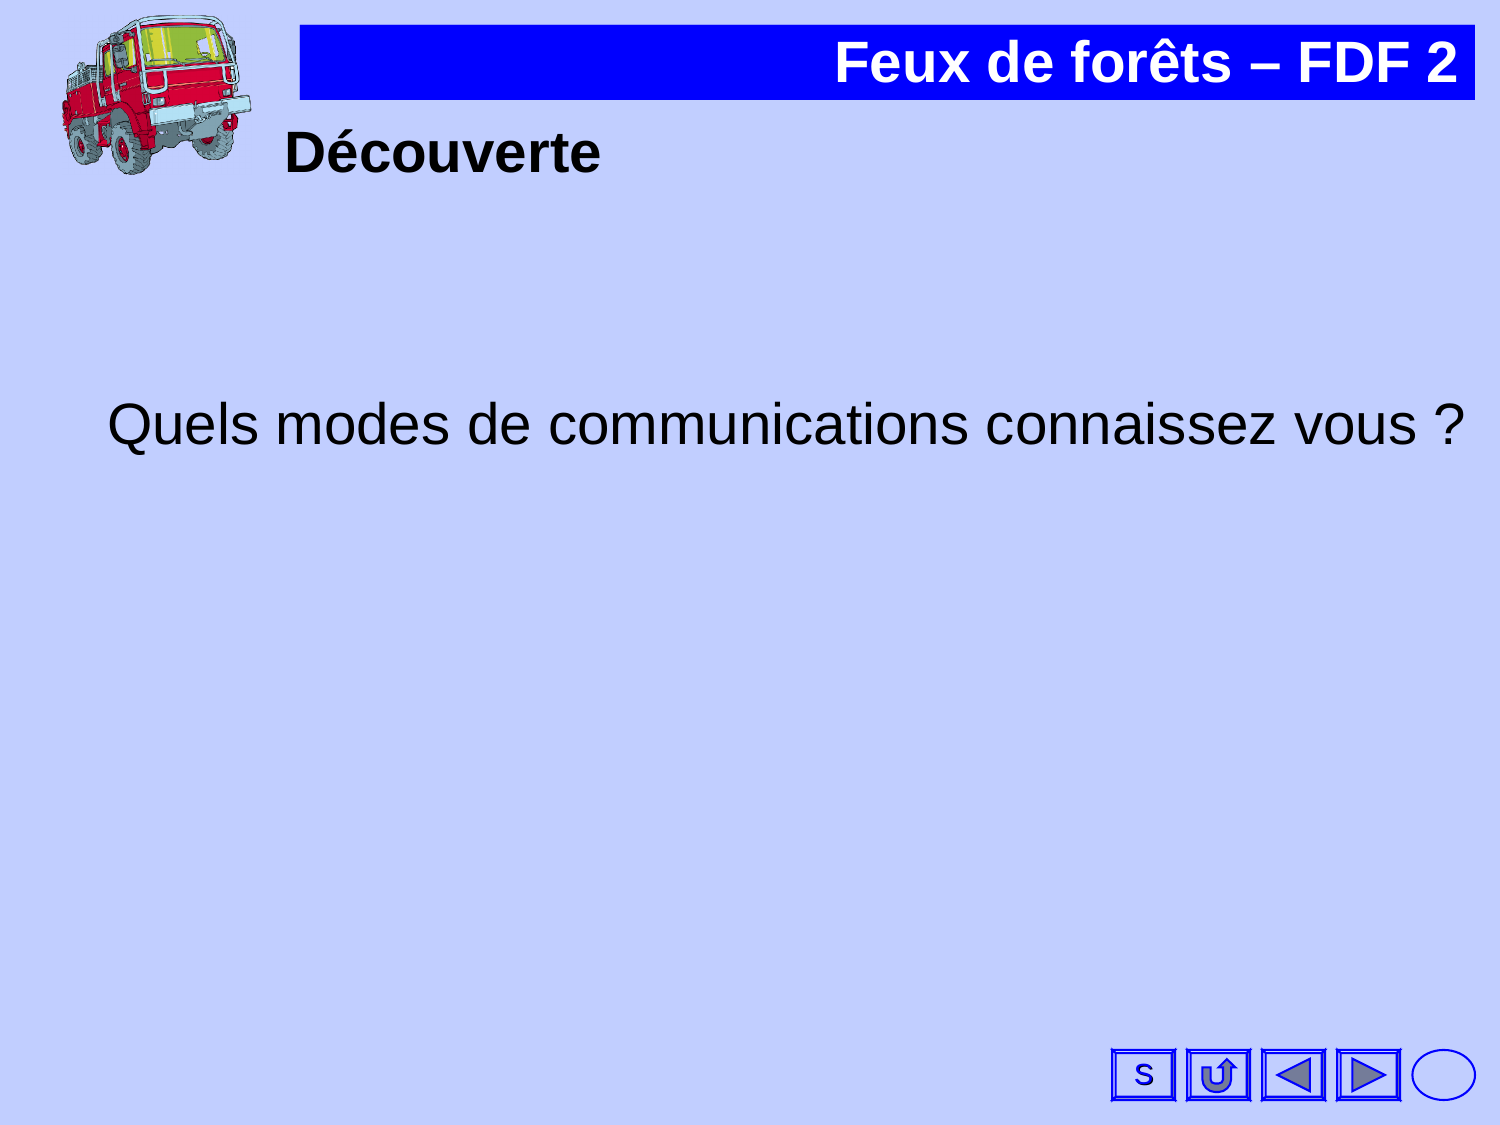

Feux de forêts – FDF 2
Découverte
Quels modes de communications connaissez vous ?